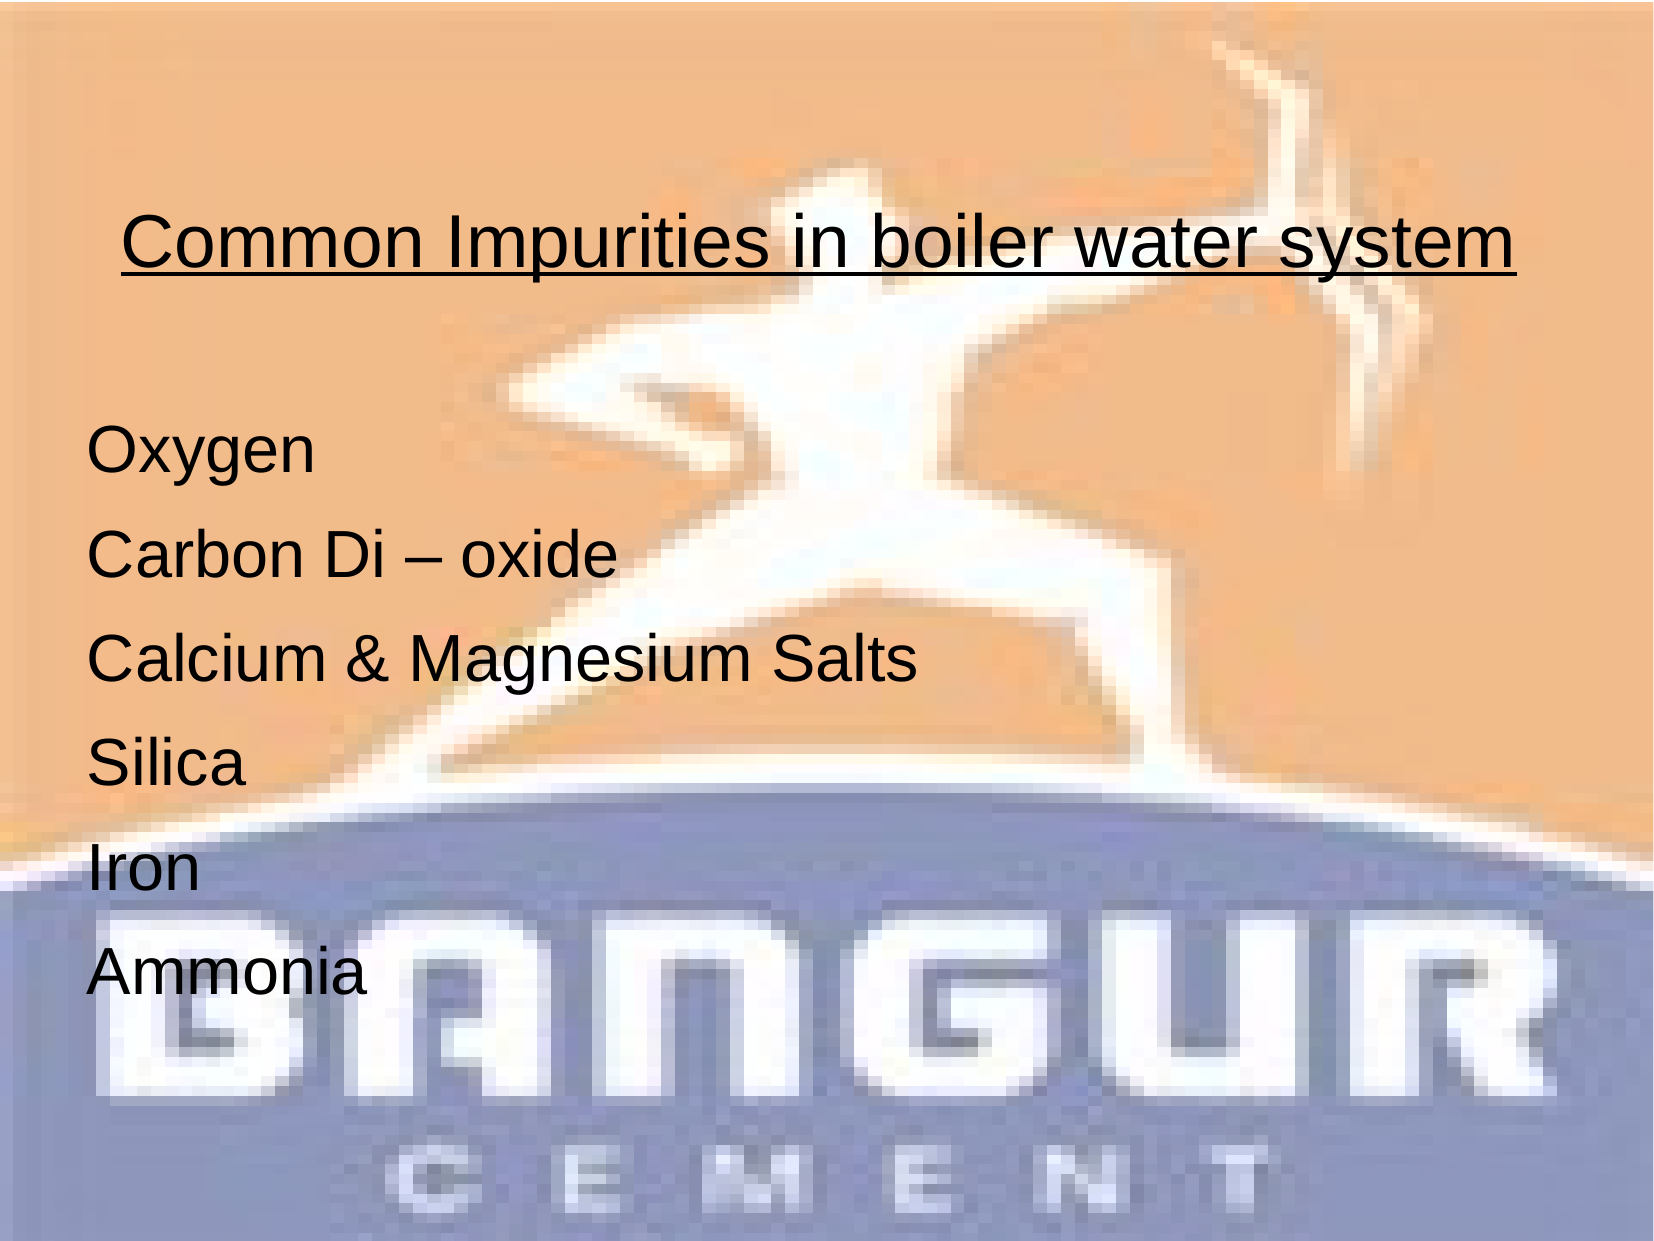

# Common Impurities in boiler water system
Oxygen
Carbon Di – oxide
Calcium & Magnesium Salts
Silica
Iron
Ammonia